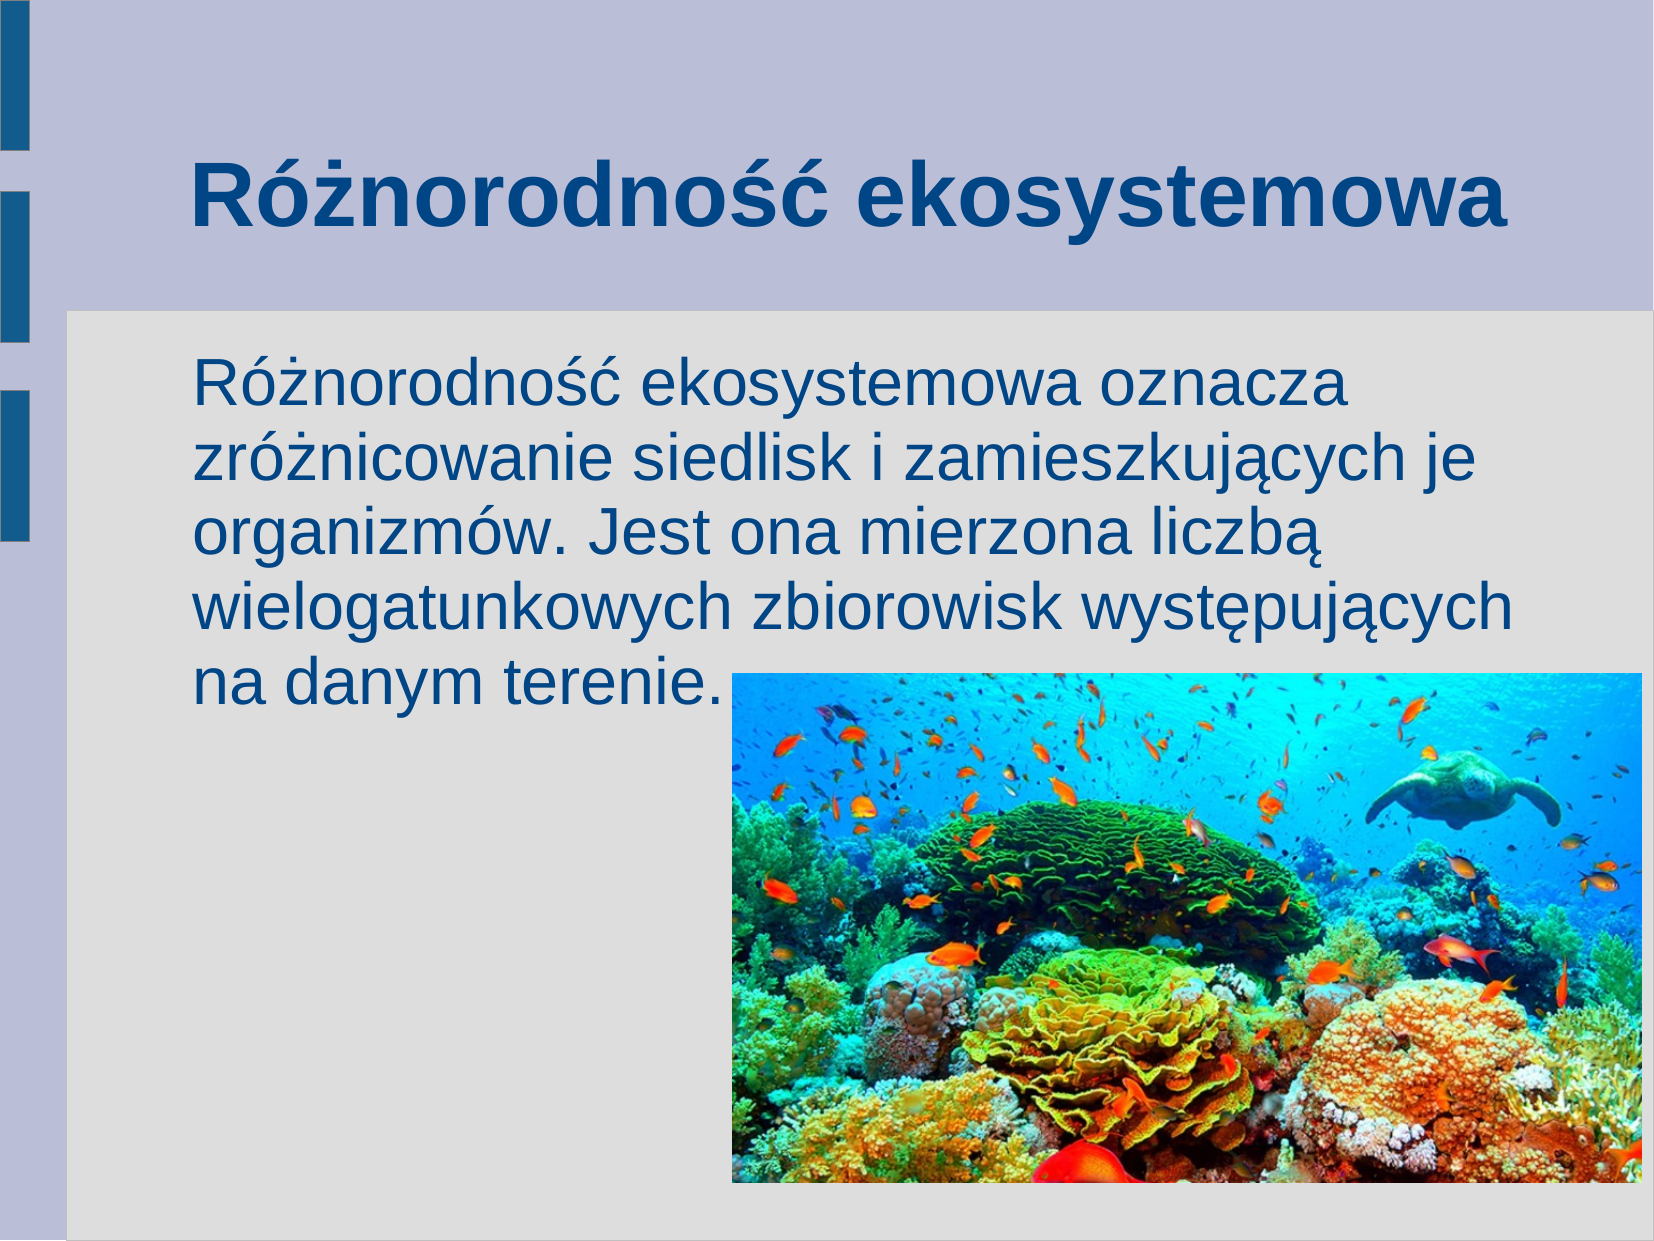

# Różnorodność ekosystemowa
Różnorodność ekosystemowa oznacza zróżnicowanie siedlisk i zamieszkujących je organizmów. Jest ona mierzona liczbą wielogatunkowych zbiorowisk występujących na danym terenie.